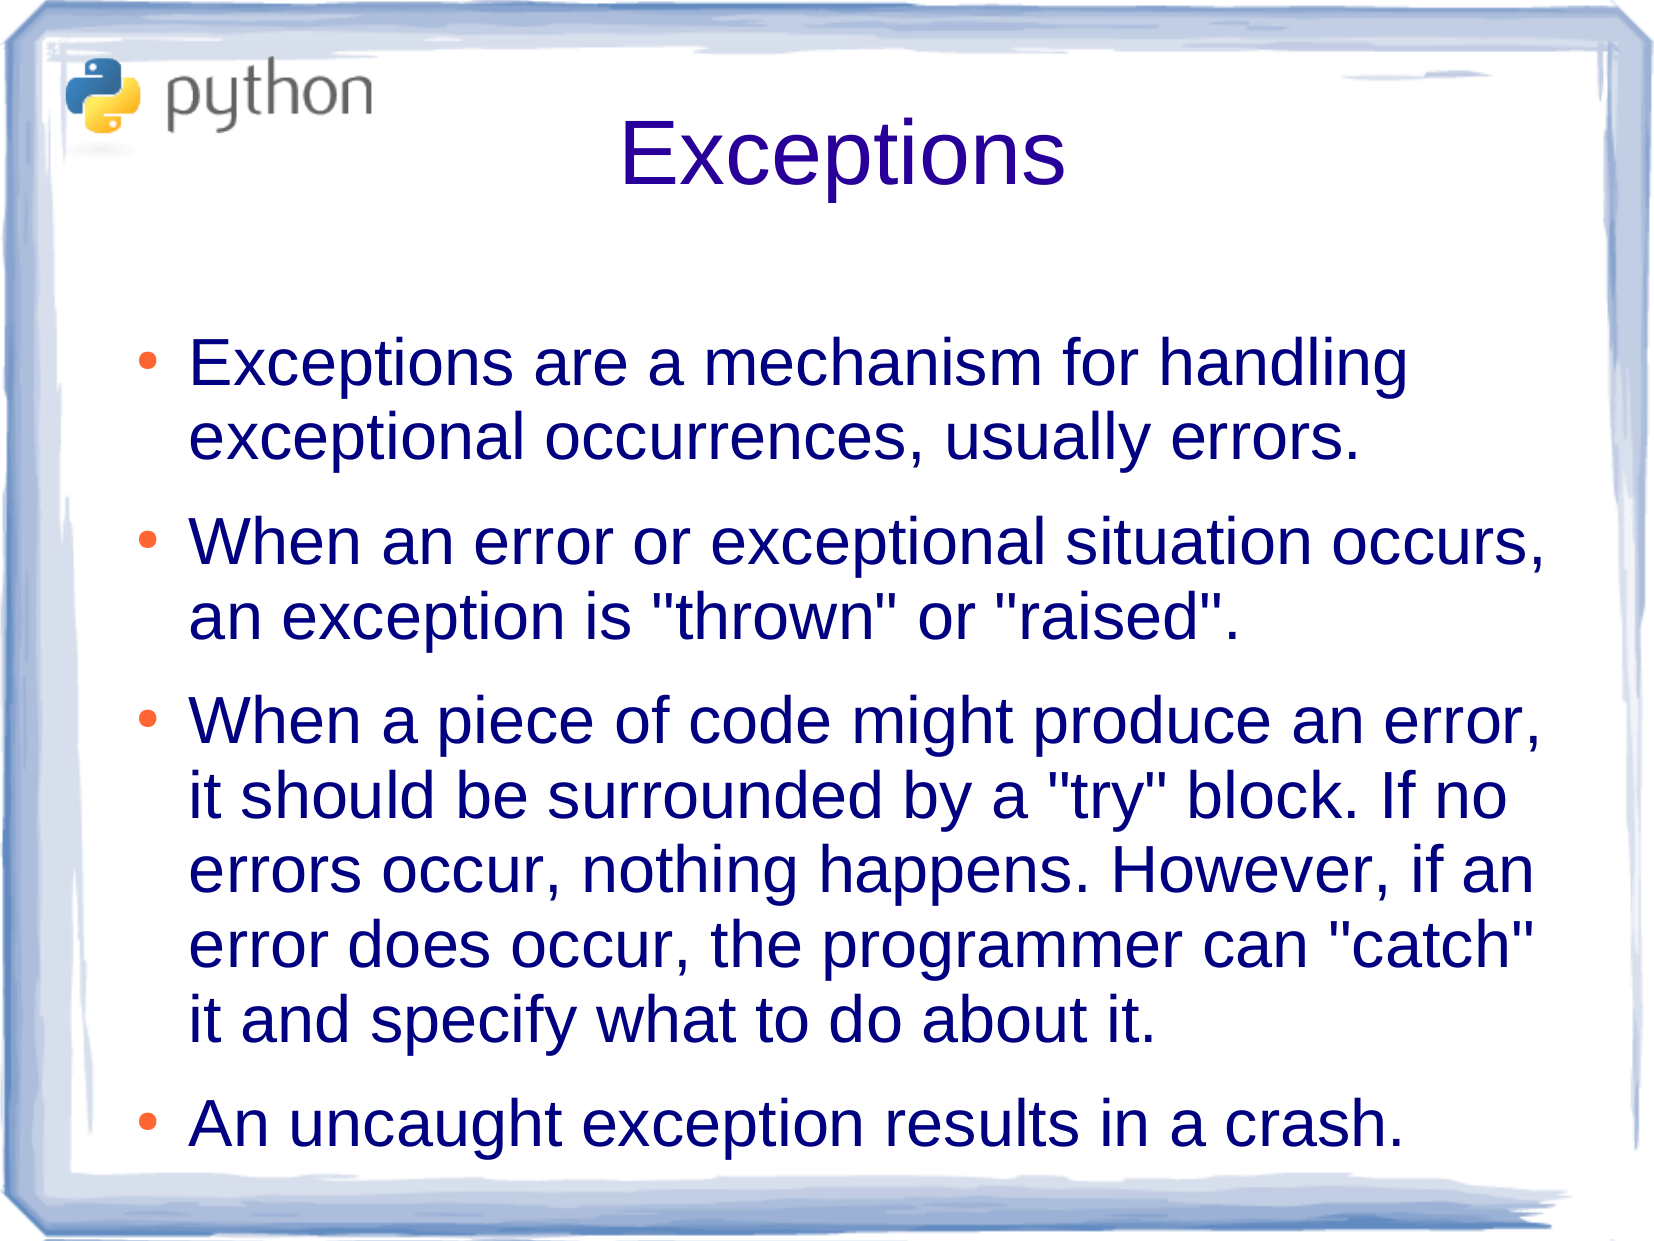

# Exceptions
Exceptions are a mechanism for handling exceptional occurrences, usually errors.
When an error or exceptional situation occurs, an exception is "thrown" or "raised".
When a piece of code might produce an error, it should be surrounded by a "try" block. If no errors occur, nothing happens. However, if an error does occur, the programmer can "catch" it and specify what to do about it.
An uncaught exception results in a crash.